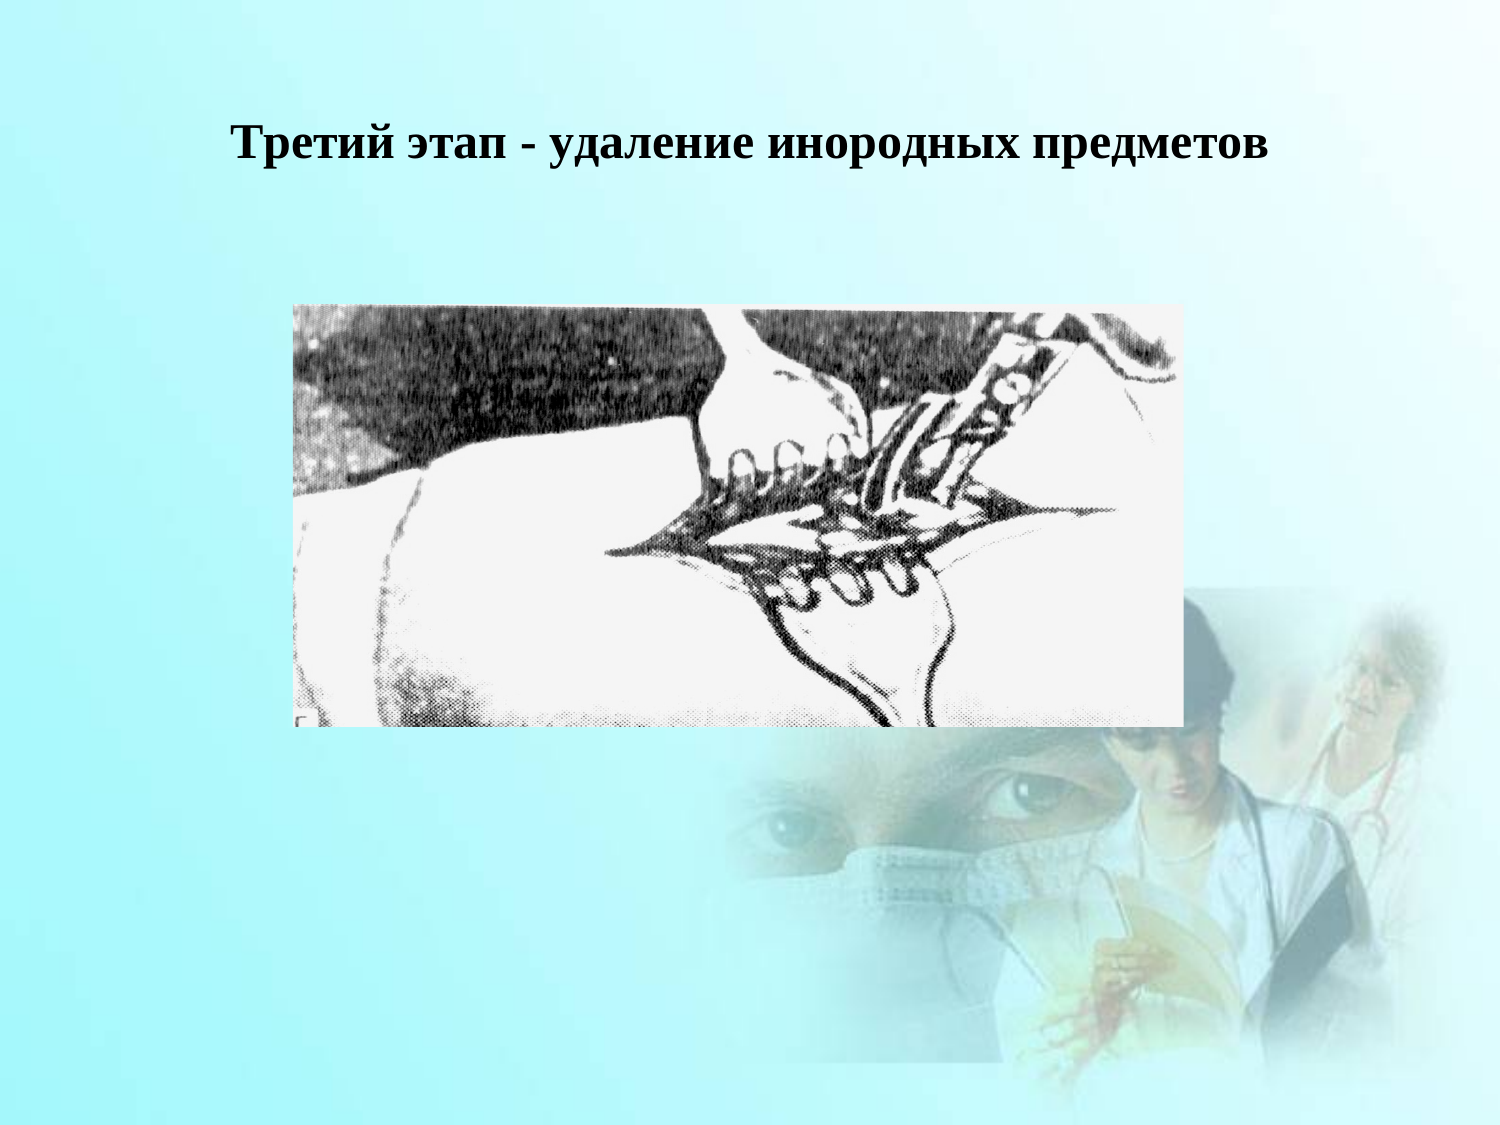

# Третий этап - удаление инородных предметов